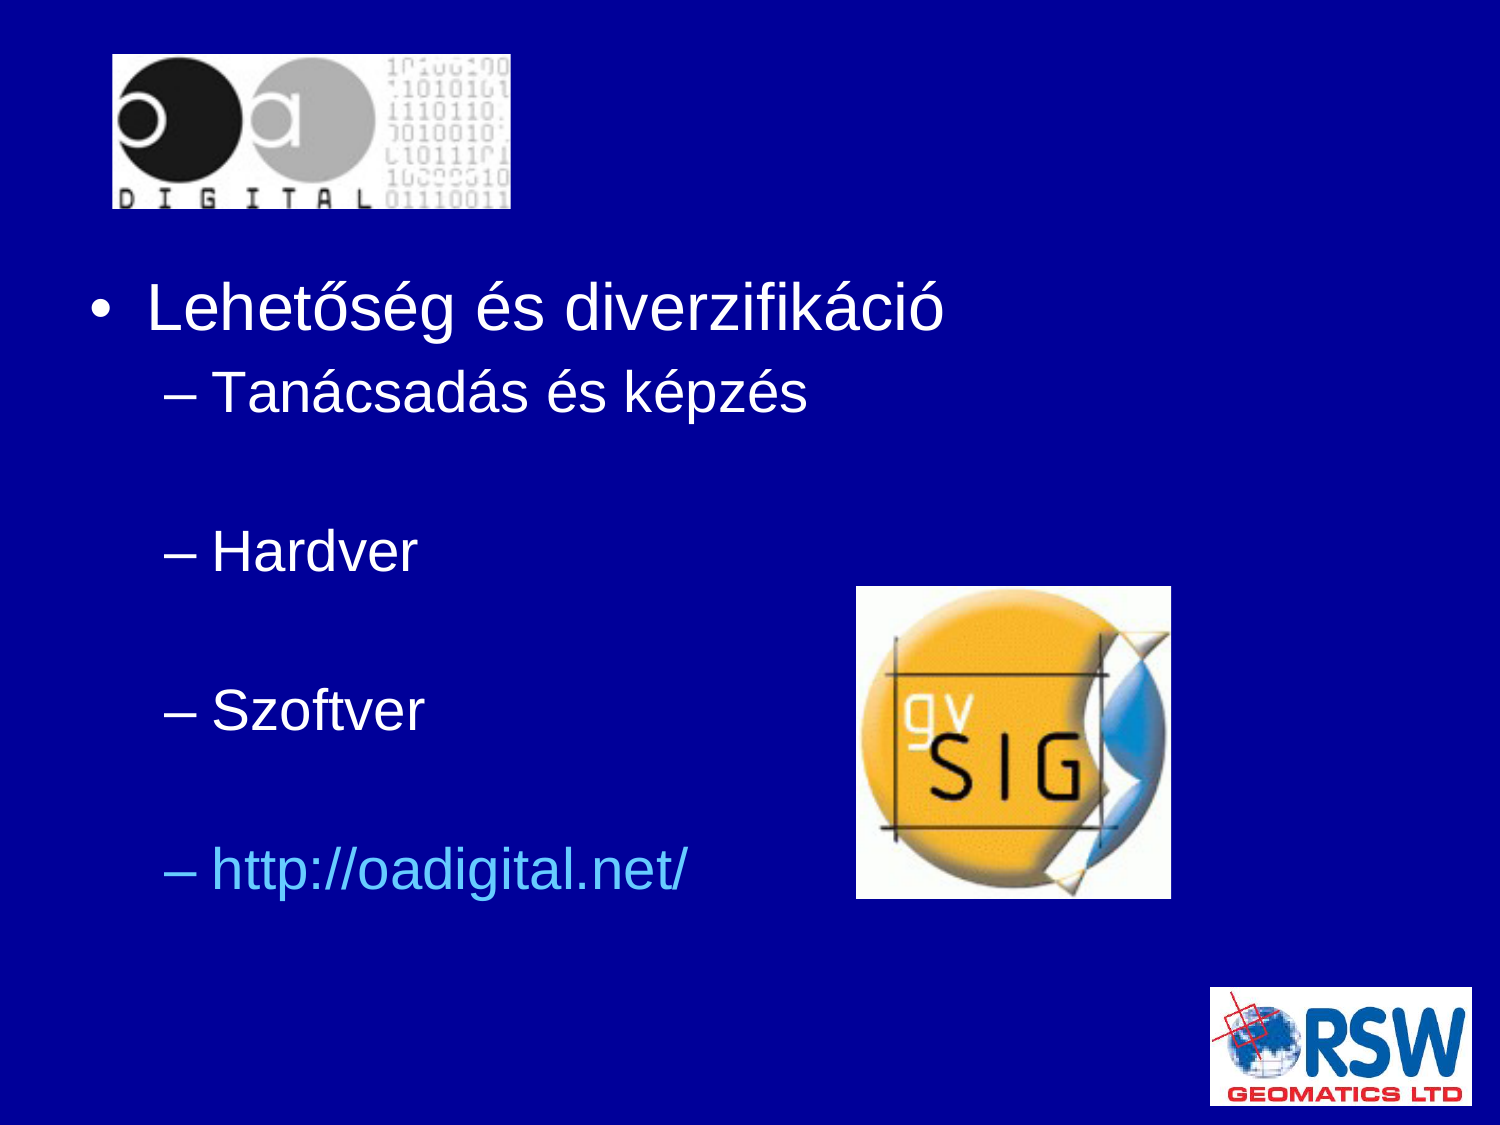

# Lehetőség és diverzifikáció
Tanácsadás és képzés
Hardver
Szoftver
http://oadigital.net/